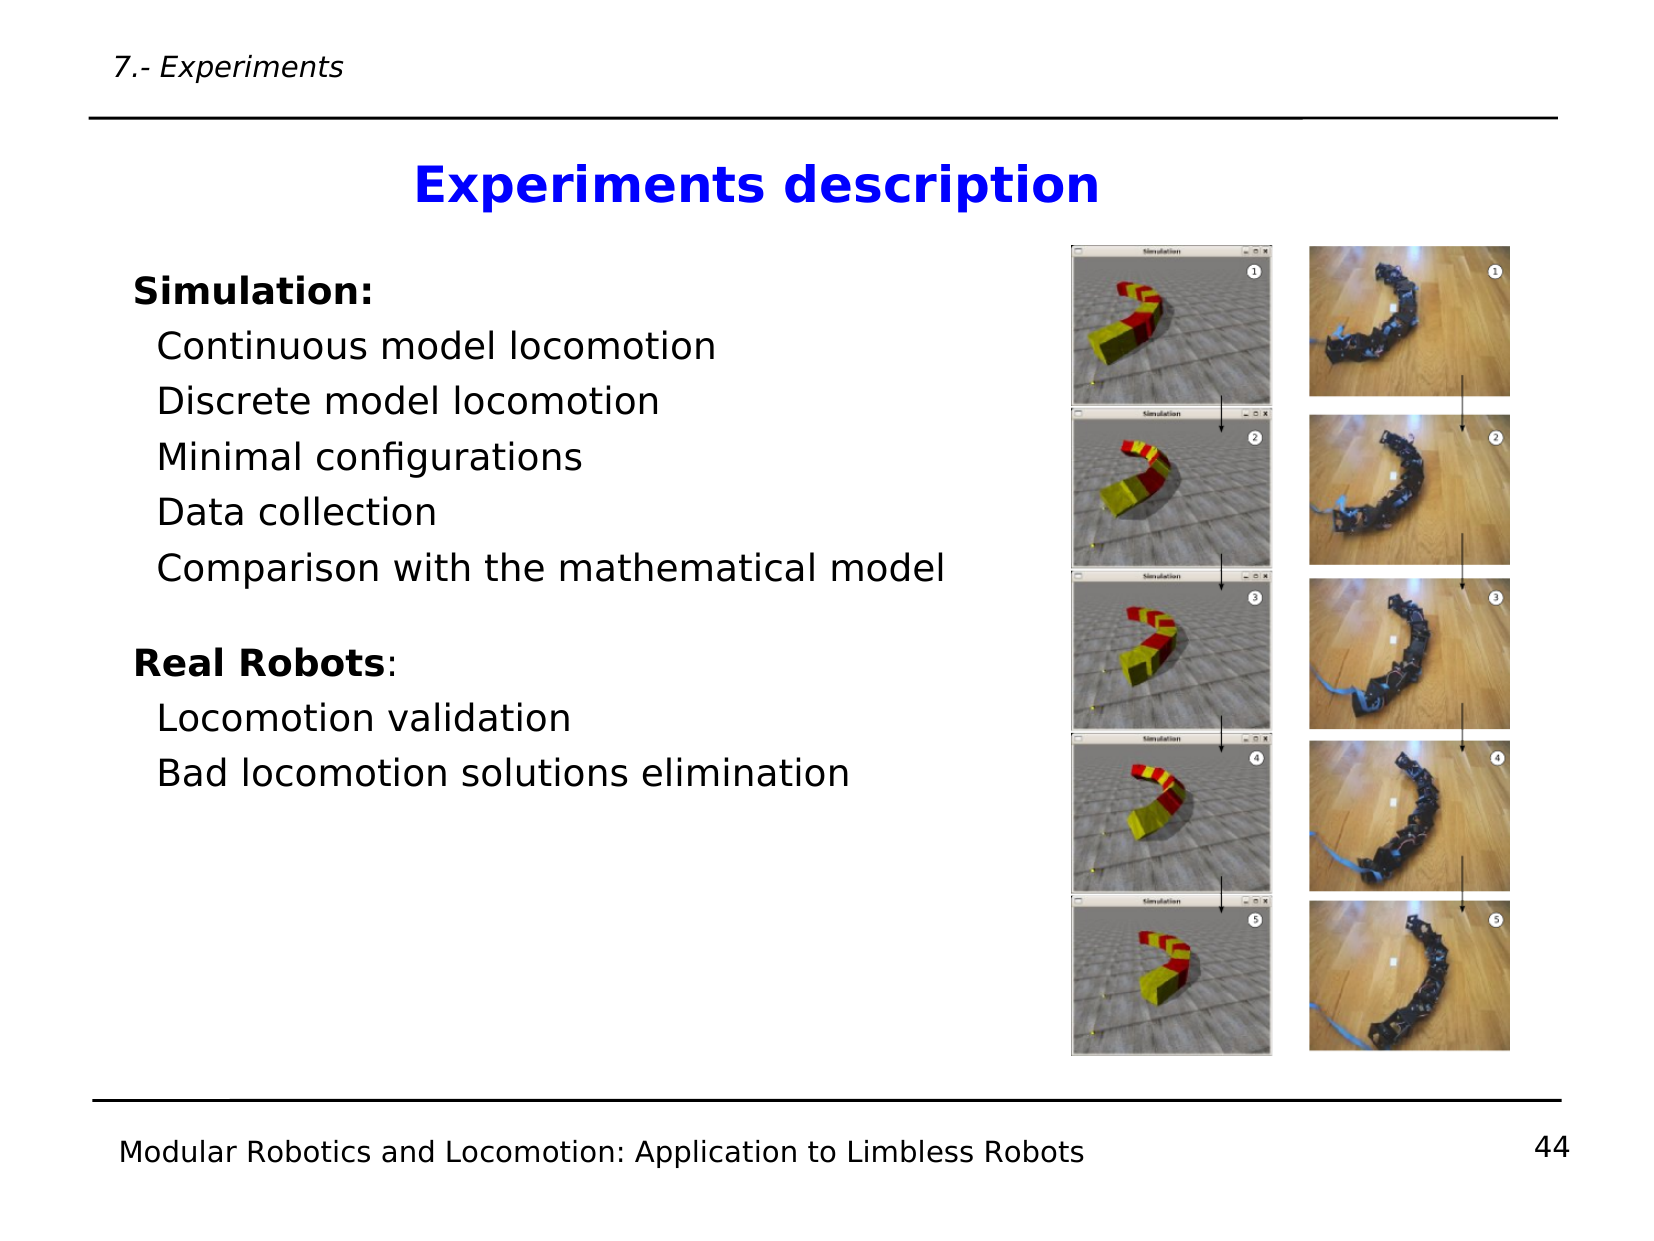

7.- Experiments
Experiments description
 Simulation:
Continuous model locomotion
Discrete model locomotion
Minimal configurations
Data collection
Comparison with the mathematical model
 Real Robots:
Locomotion validation
Bad locomotion solutions elimination
Modular Robotics and Locomotion: Application to Limbless Robots
44